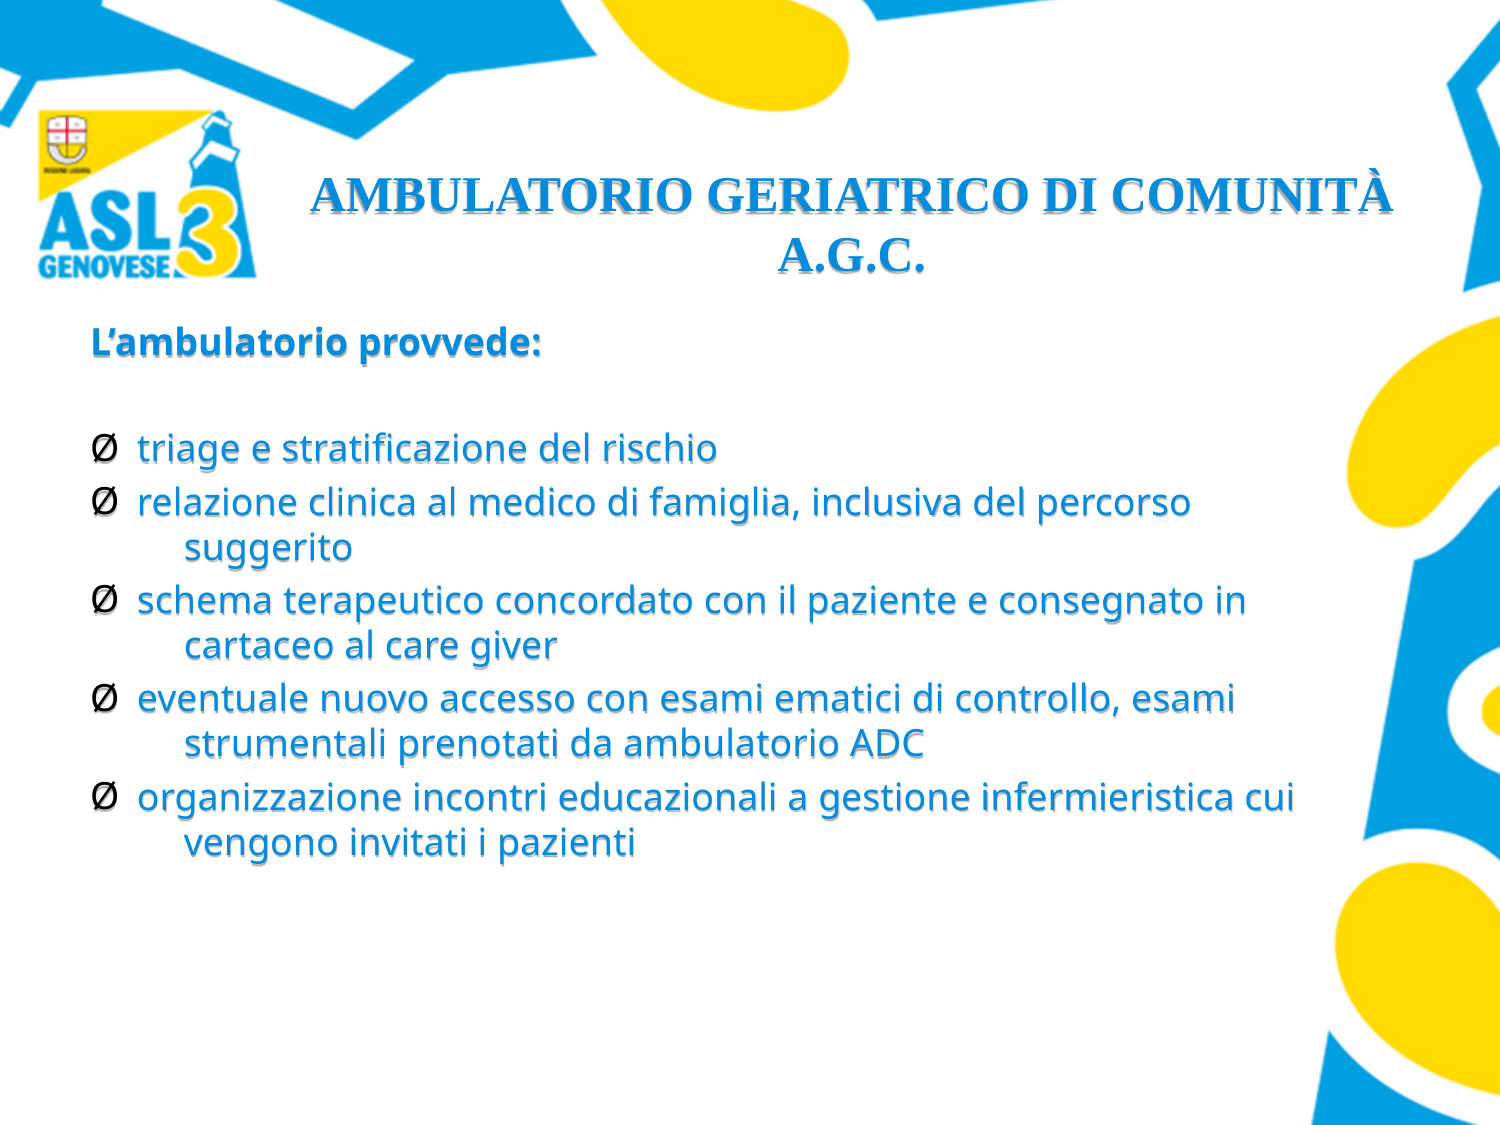

AMBULATORIO GERIATRICO DI COMUNITÀ A.G.C.
# L’ambulatorio provvede:
triage e stratificazione del rischio
relazione clinica al medico di famiglia, inclusiva del percorso suggerito
schema terapeutico concordato con il paziente e consegnato in cartaceo al care giver
eventuale nuovo accesso con esami ematici di controllo, esami strumentali prenotati da ambulatorio ADC
organizzazione incontri educazionali a gestione infermieristica cui vengono invitati i pazienti